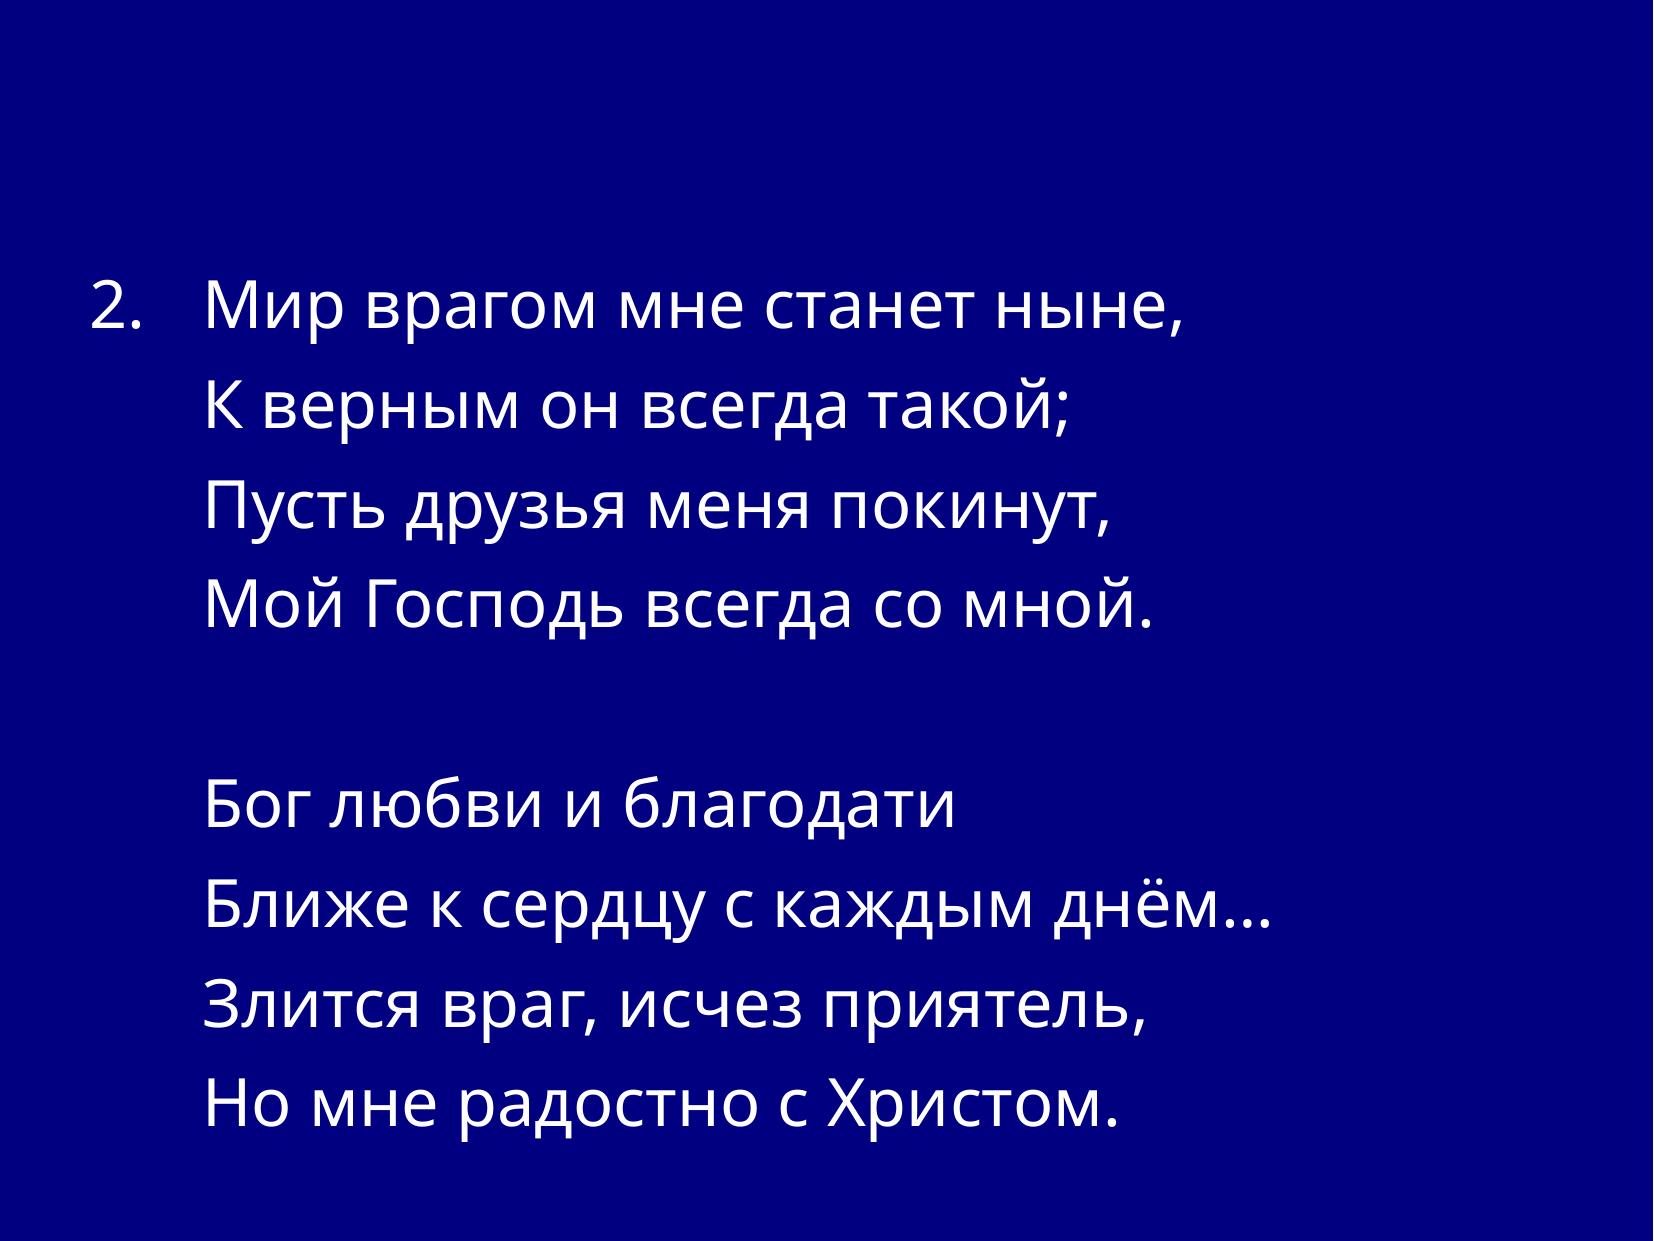

2.	Мир врагом мне станет ныне,
	К верным он всегда такой;
	Пусть друзья меня покинут,
	Мой Господь всегда со мной.
	Бог любви и благодати
	Ближе к сердцу с каждым днём…
	Злится враг, исчез приятель,
	Но мне радостно с Христом.